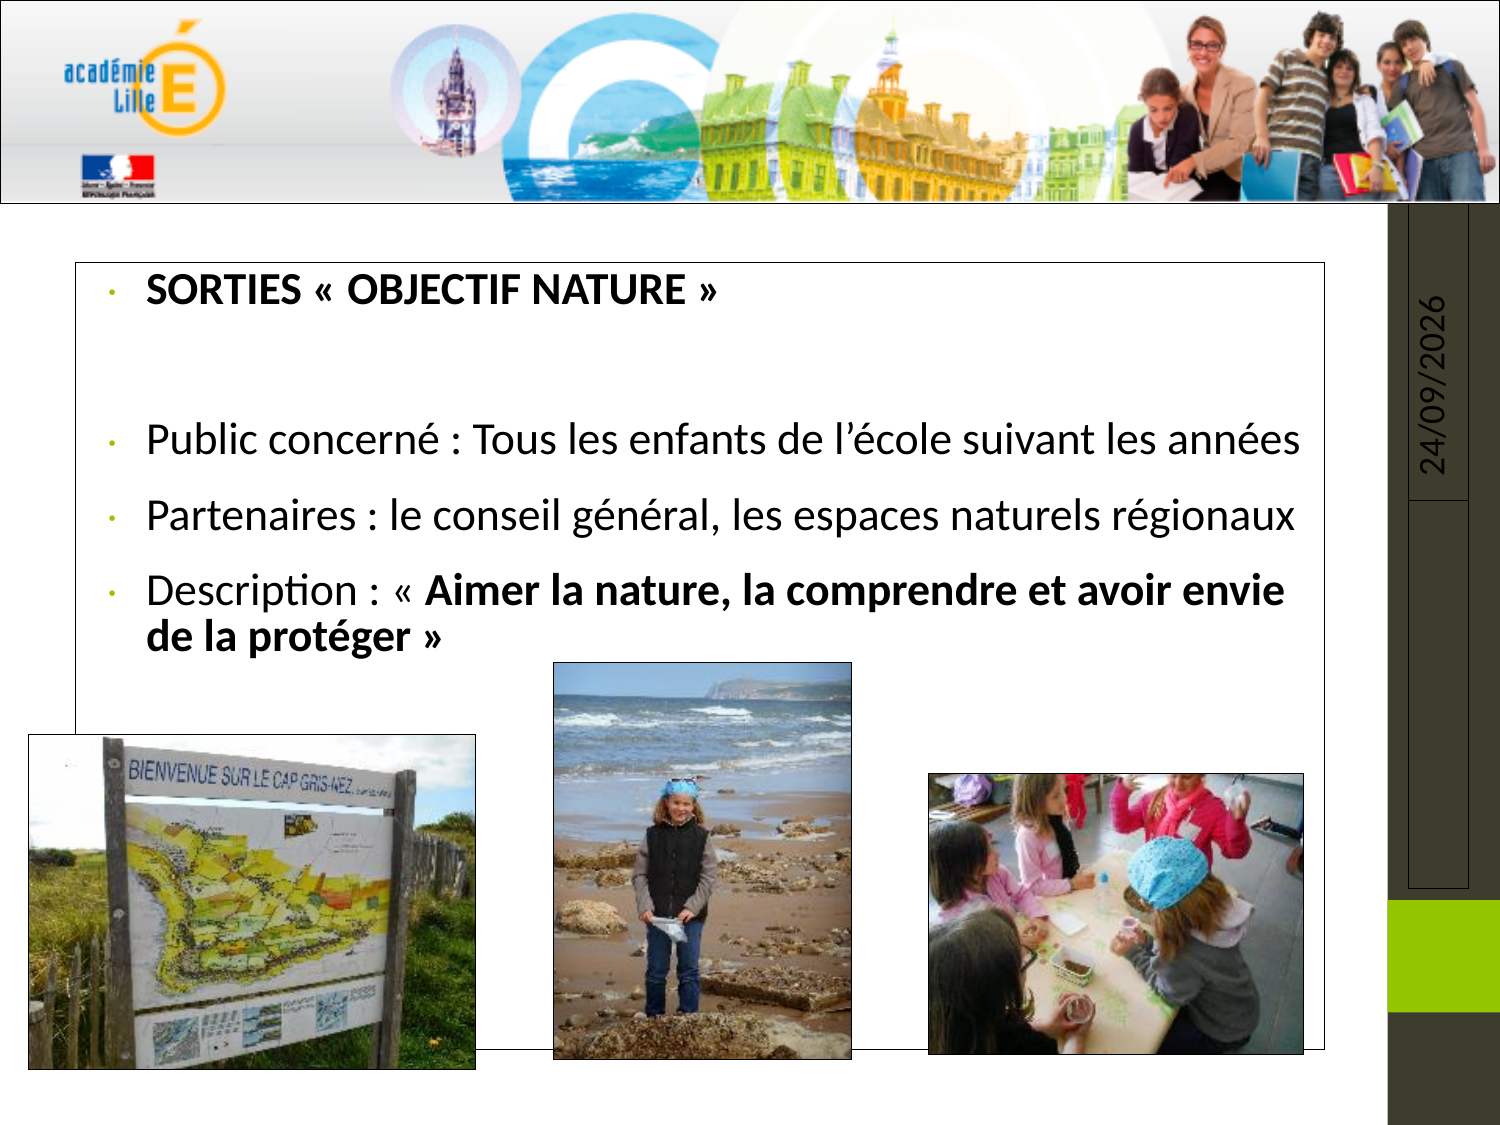

# SORTIES « OBJECTIF NATURE »
Public concerné : Tous les enfants de l’école suivant les années
Partenaires : le conseil général, les espaces naturels régionaux
Description : « Aimer la nature, la comprendre et avoir envie de la protéger »